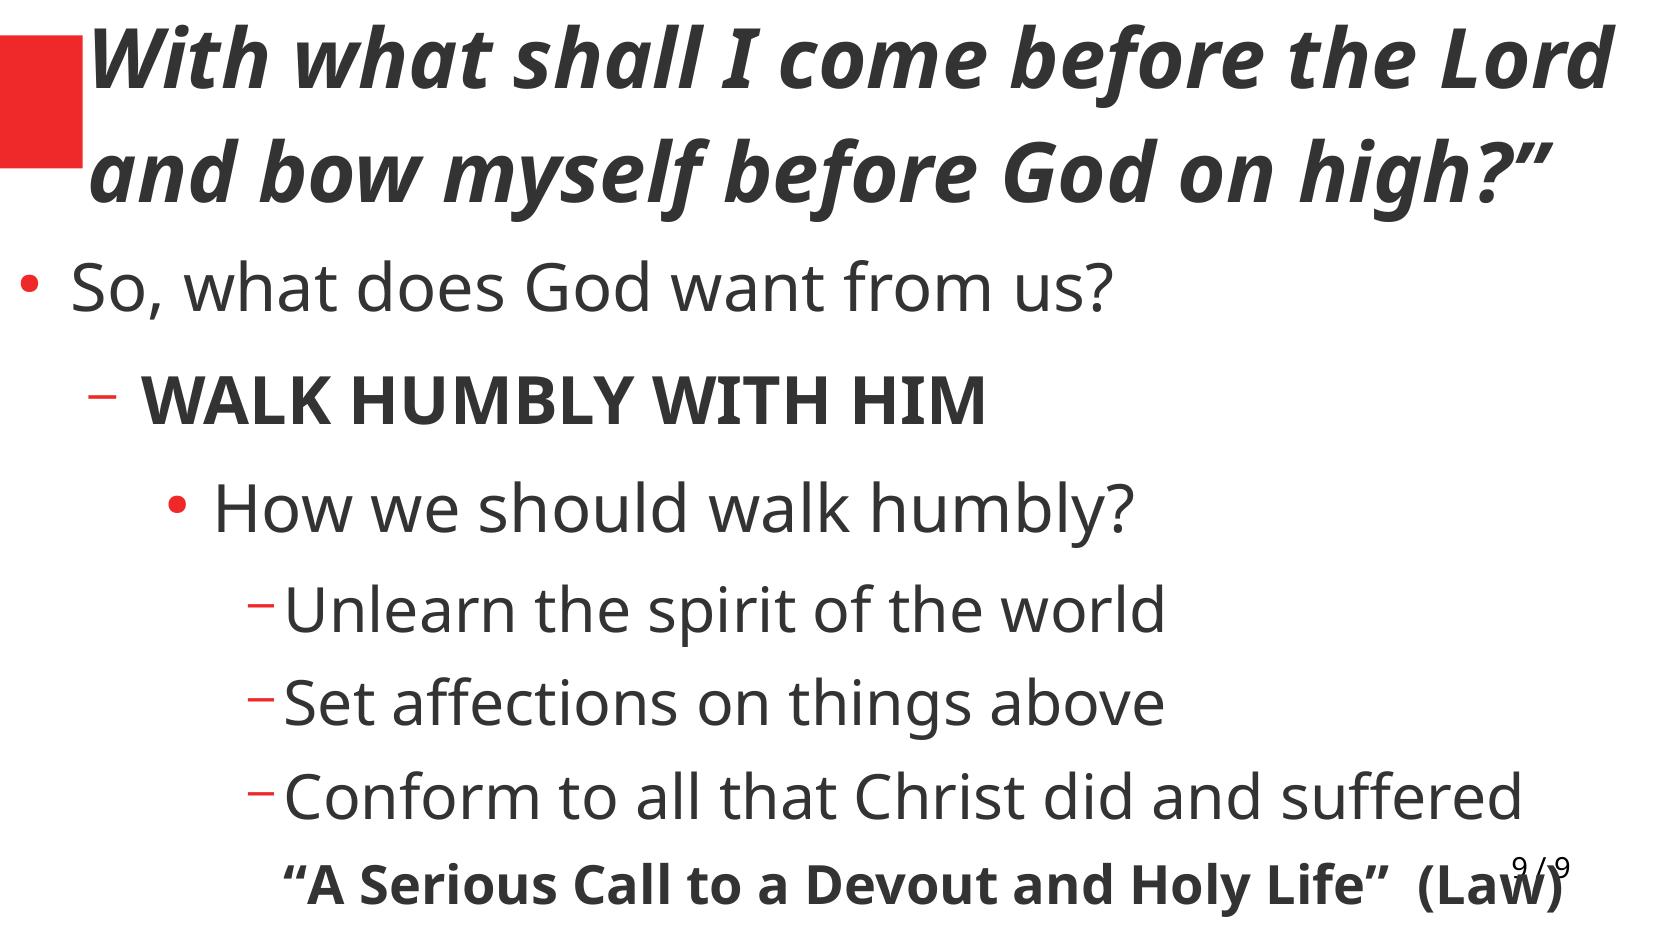

# With what shall I come before the Lord and bow myself before God on high?”
So, what does God want from us?
WALK HUMBLY WITH HIM
How we should walk humbly?
Unlearn the spirit of the world
Set affections on things above
Conform to all that Christ did and suffered
“A Serious Call to a Devout and Holy Life” (Law)
9